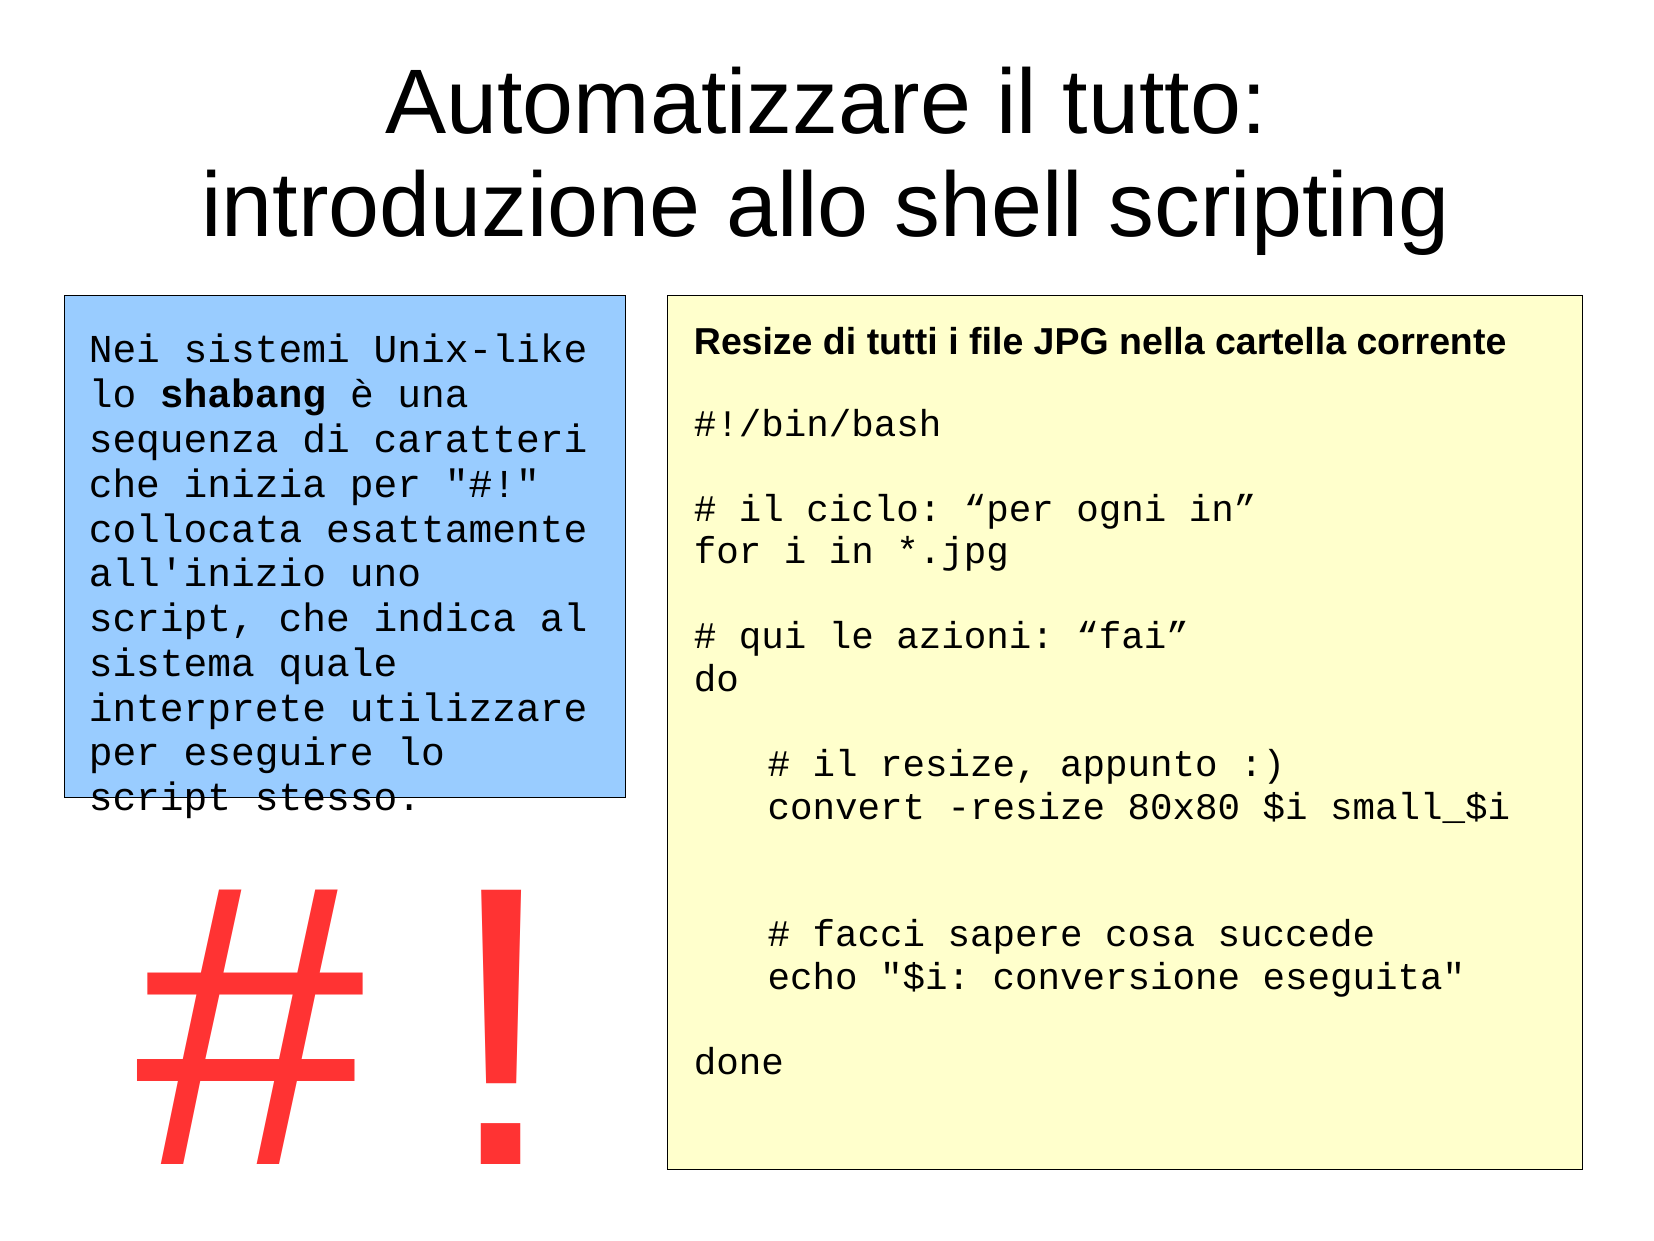

# Automatizzare il tutto: introduzione allo shell scripting
Resize di tutti i file JPG nella cartella corrente
#!/bin/bash
# il ciclo: “per ogni in”
for i in *.jpg
# qui le azioni: “fai”
do
	# il resize, appunto :)
	convert -resize 80x80 $i small_$i
	# facci sapere cosa succede
	echo "$i: conversione eseguita"
done
Nei sistemi Unix-like lo shabang è una sequenza di caratteri che inizia per "#!" collocata esattamente all'inizio uno script, che indica al sistema quale interprete utilizzare per eseguire lo script stesso.
#!